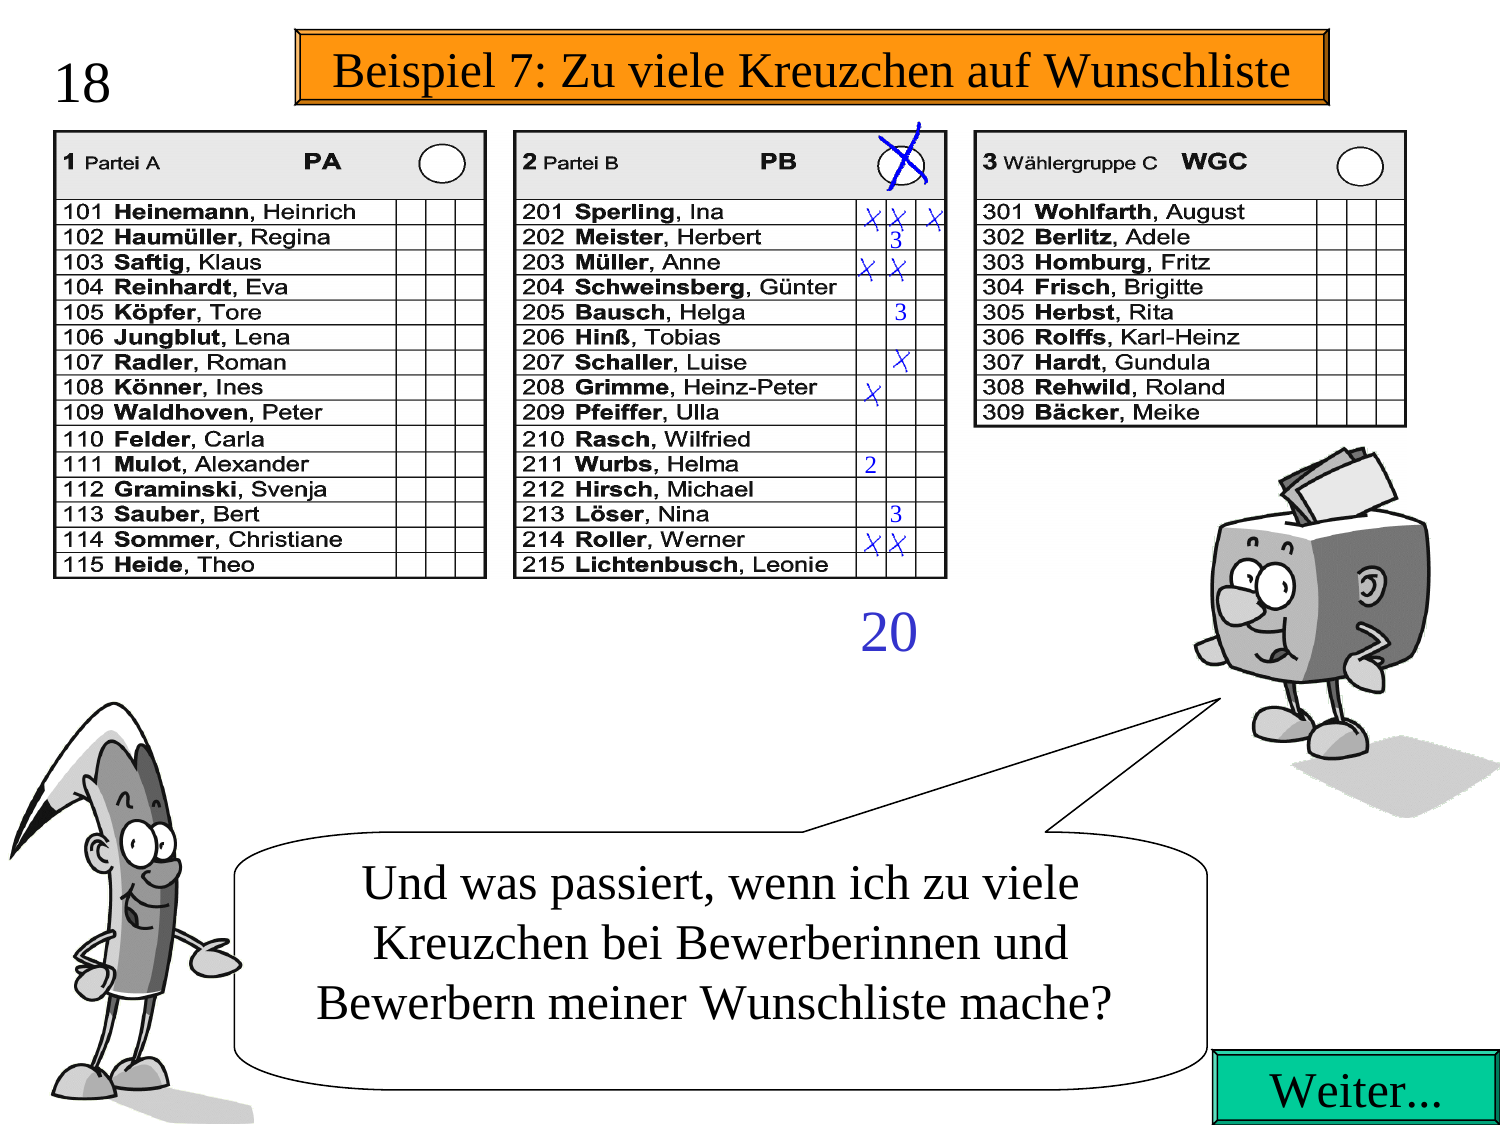

Beispiel 7: Zu viele Kreuzchen auf Wunschliste
18
3
3
2
3
20
Und was passiert, wenn ich zu viele Kreuzchen bei Bewerberinnen und Bewerbern meiner Wunschliste mache?
Weiter...